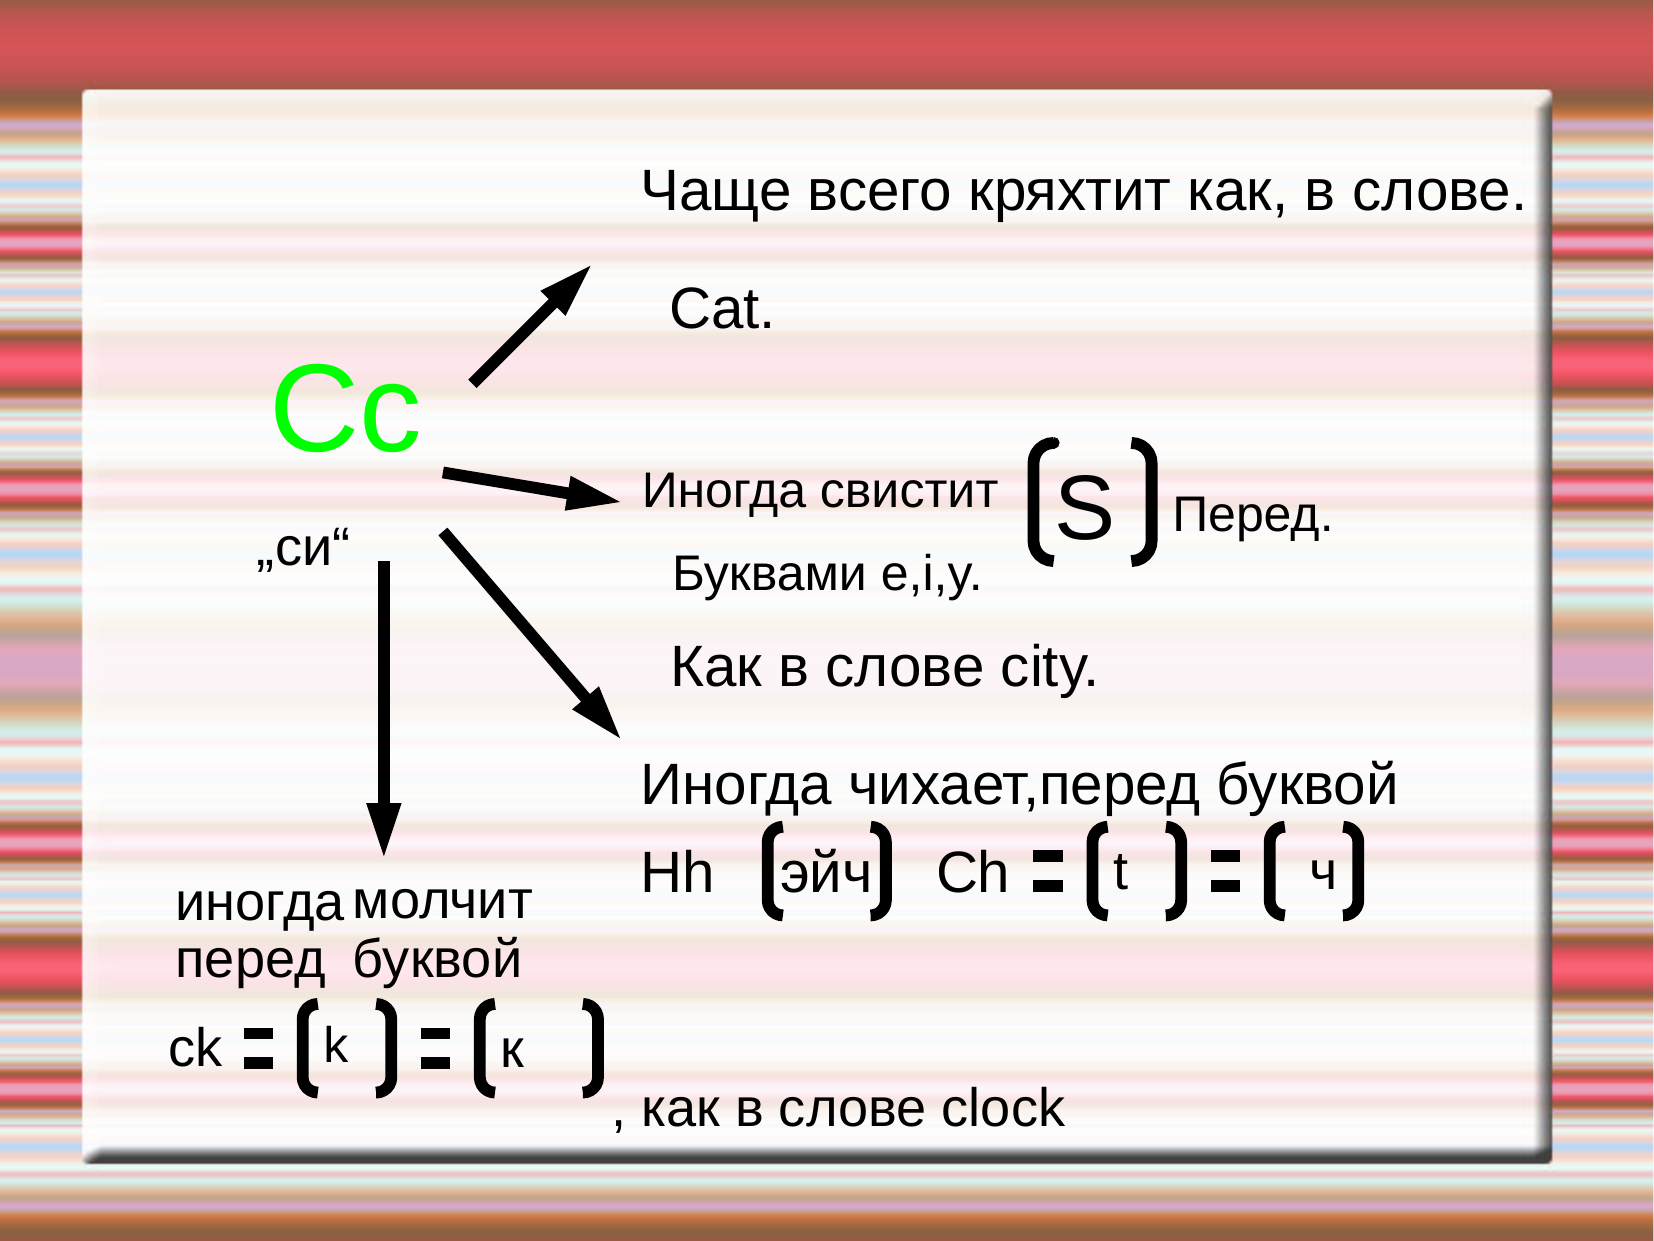

Чаще всего кряхтит как, в слове.
Cat.
Сс
S
Иногда свистит
Перед.
„си“
Буквами e,i,y.
Как в слове city.
Иногда чихает,перед буквой
Hh эйч
Ch
t
ч
молчит
иногда
перед
буквой
ck
k
, как в слове clock
к